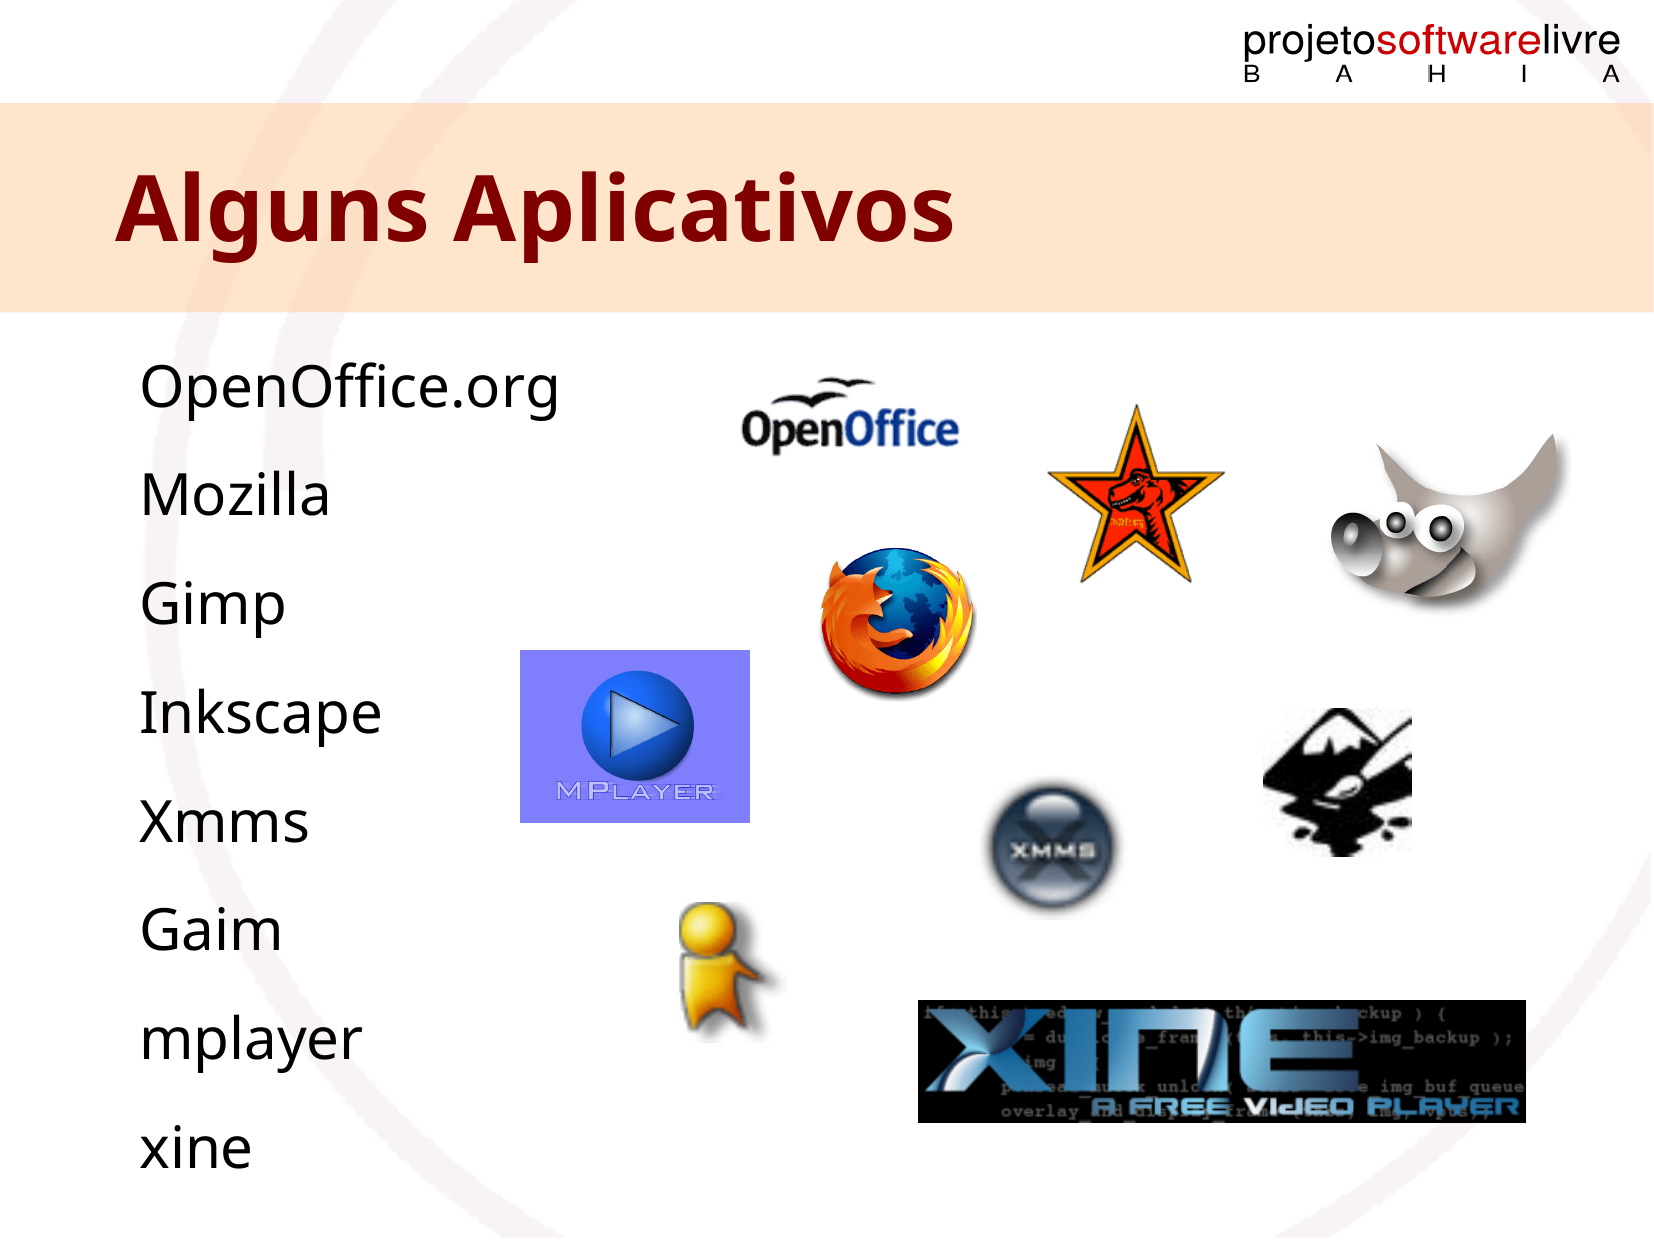

# Alguns Aplicativos
OpenOffice.org
Mozilla
Gimp
Inkscape
Xmms
Gaim
mplayer
xine